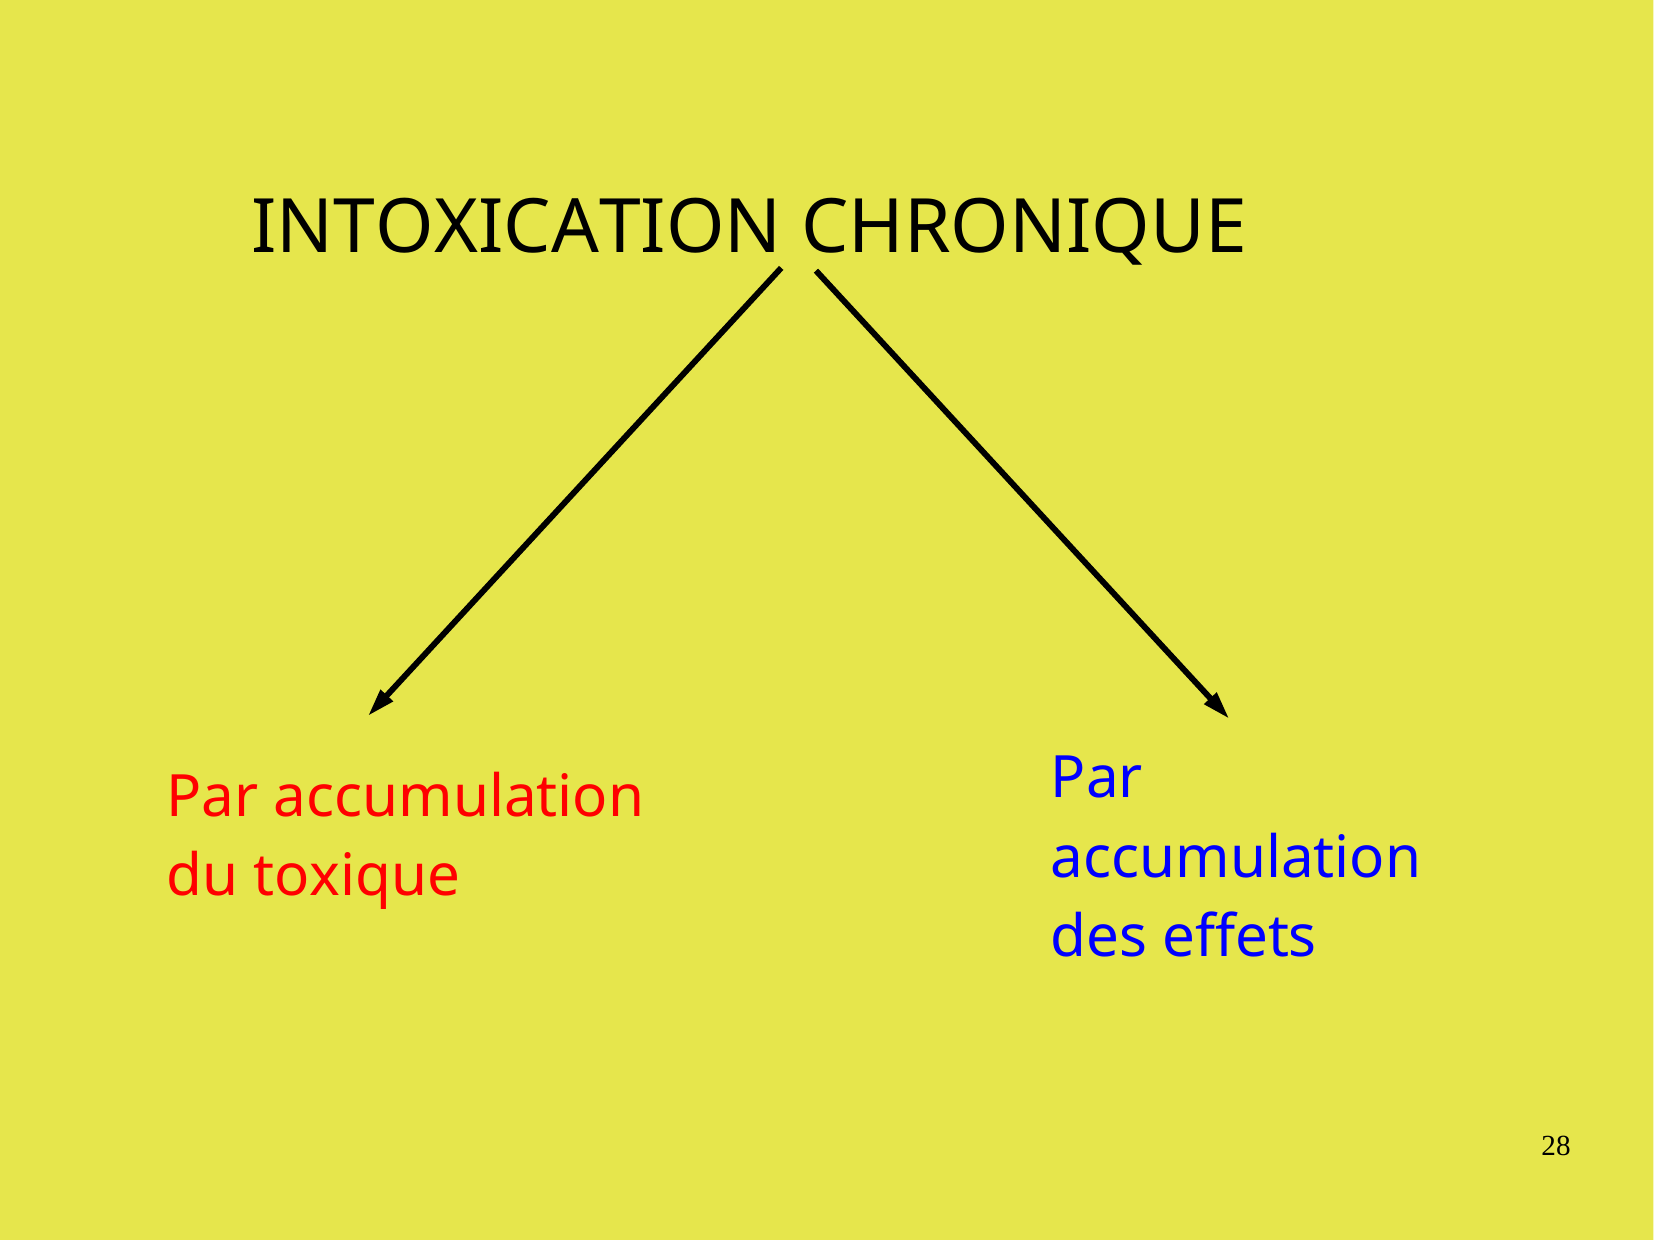

INTOXICATION CHRONIQUE
Par accumulation
des effets
Par accumulation
du toxique
28